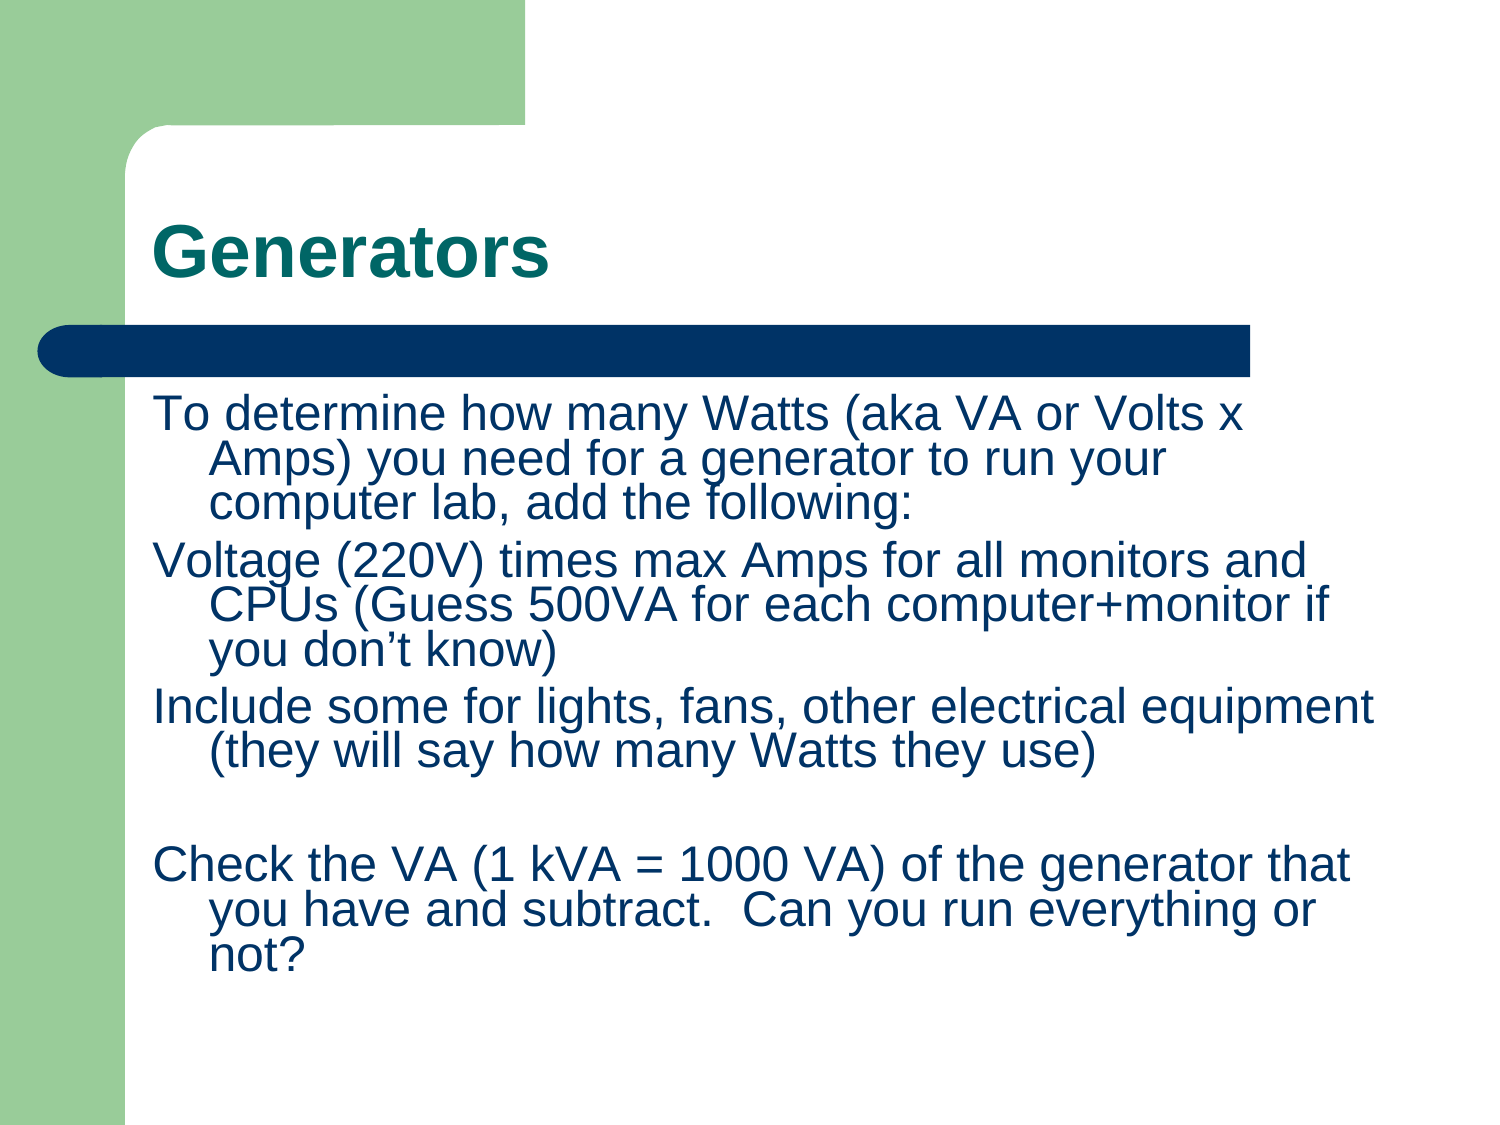

# Generators
To determine how many Watts (aka VA or Volts x Amps) you need for a generator to run your computer lab, add the following:
Voltage (220V) times max Amps for all monitors and CPUs (Guess 500VA for each computer+monitor if you don’t know)
Include some for lights, fans, other electrical equipment (they will say how many Watts they use)
Check the VA (1 kVA = 1000 VA) of the generator that you have and subtract. Can you run everything or not?